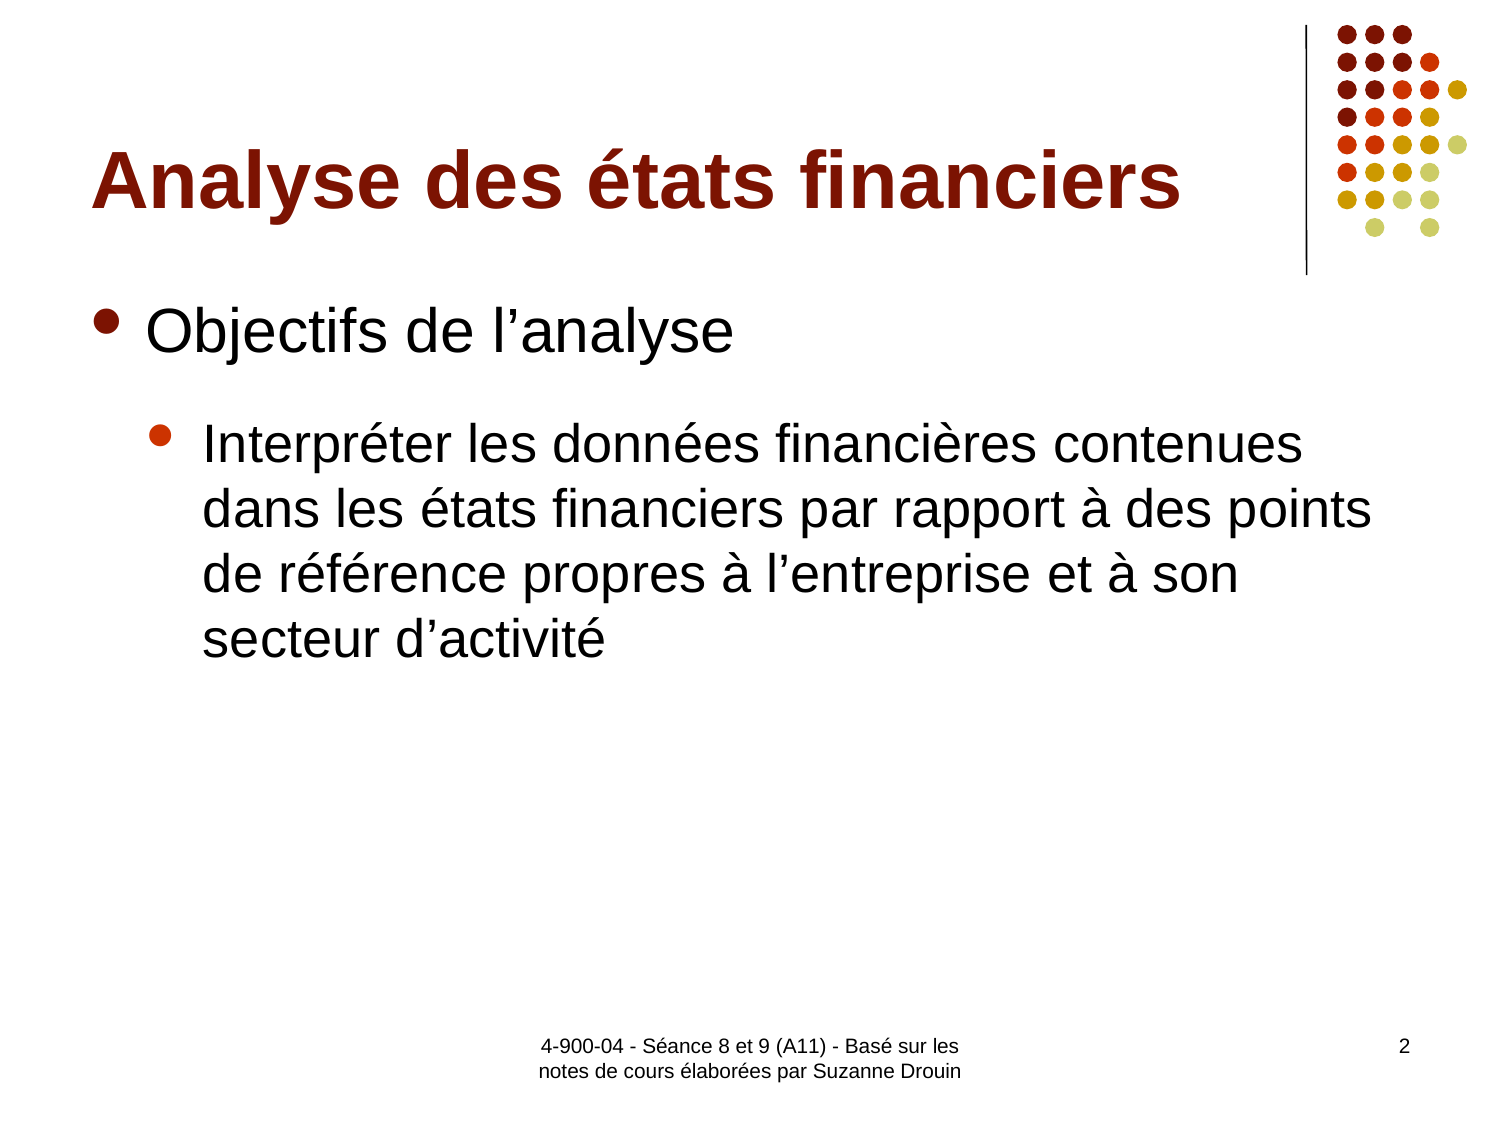

Analyse des états financiers
Objectifs de l’analyse
Interpréter les données financières contenues dans les états financiers par rapport à des points de référence propres à l’entreprise et à son secteur d’activité
4-900-04 - Séance 8 et 9 (A11) - Basé sur les notes de cours élaborées par Suzanne Drouin